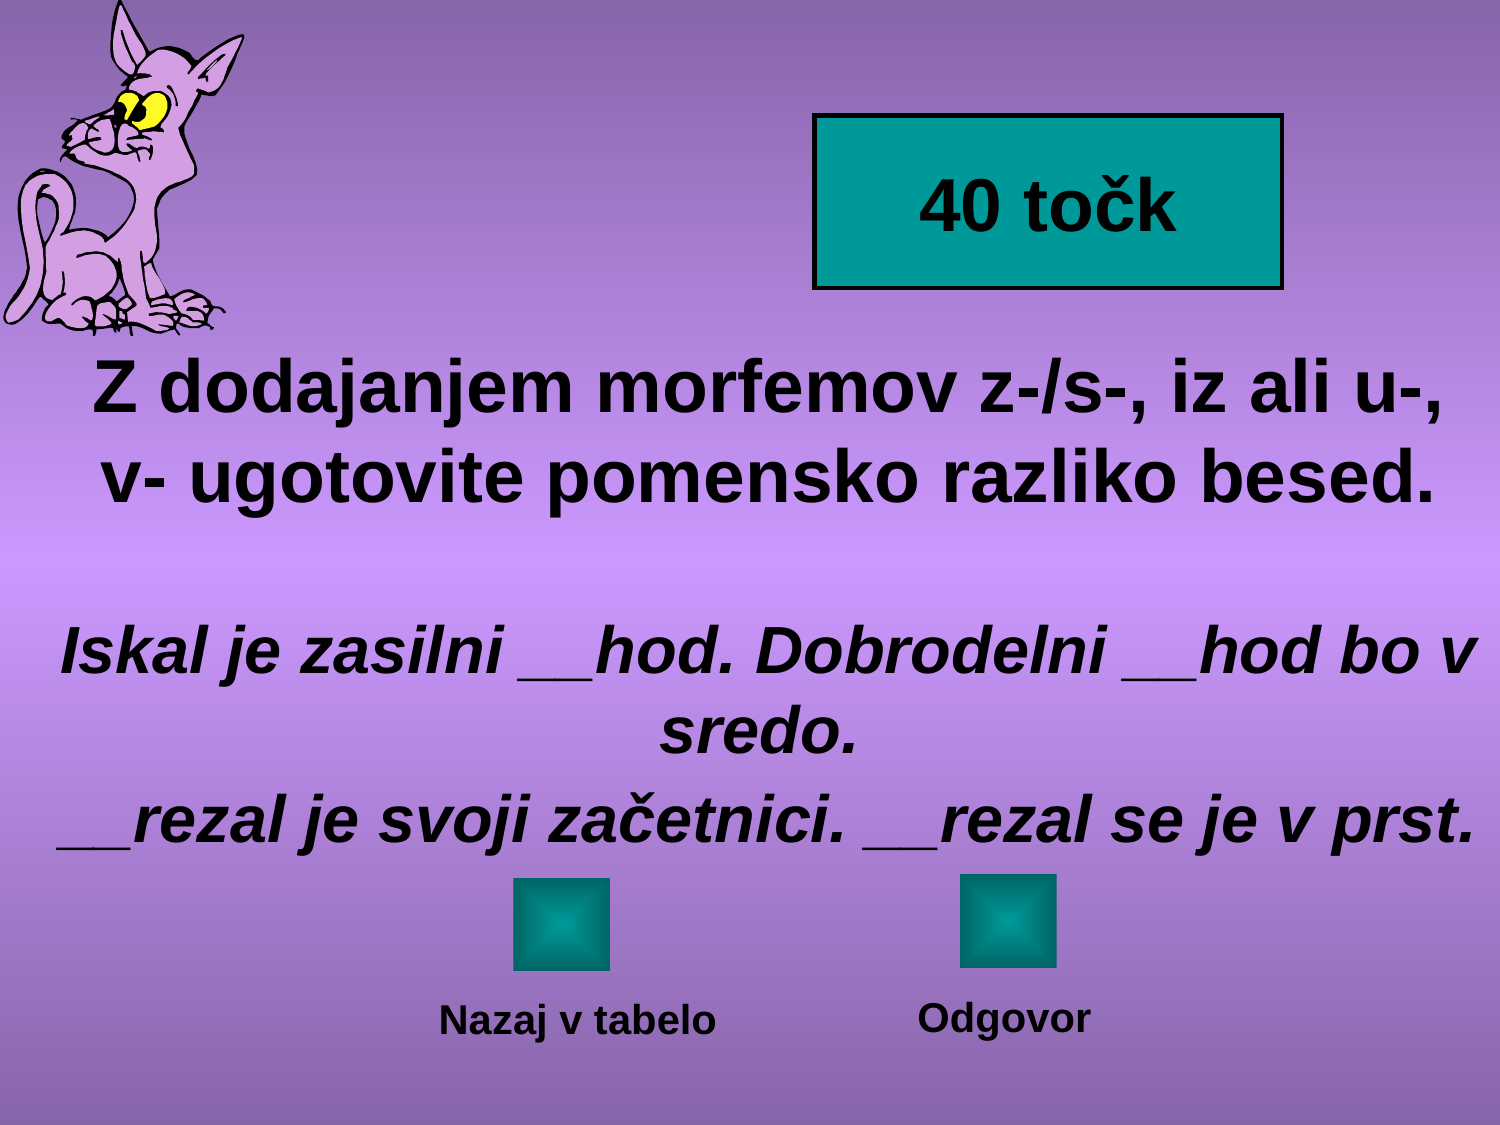

40 točk
# Z dodajanjem morfemov z-/s-, iz ali u-, v- ugotovite pomensko razliko besed. Iskal je zasilni __hod. Dobrodelni __hod bo v sredo. __rezal je svoji začetnici. __rezal se je v prst.
Odgovor
Nazaj v tabelo